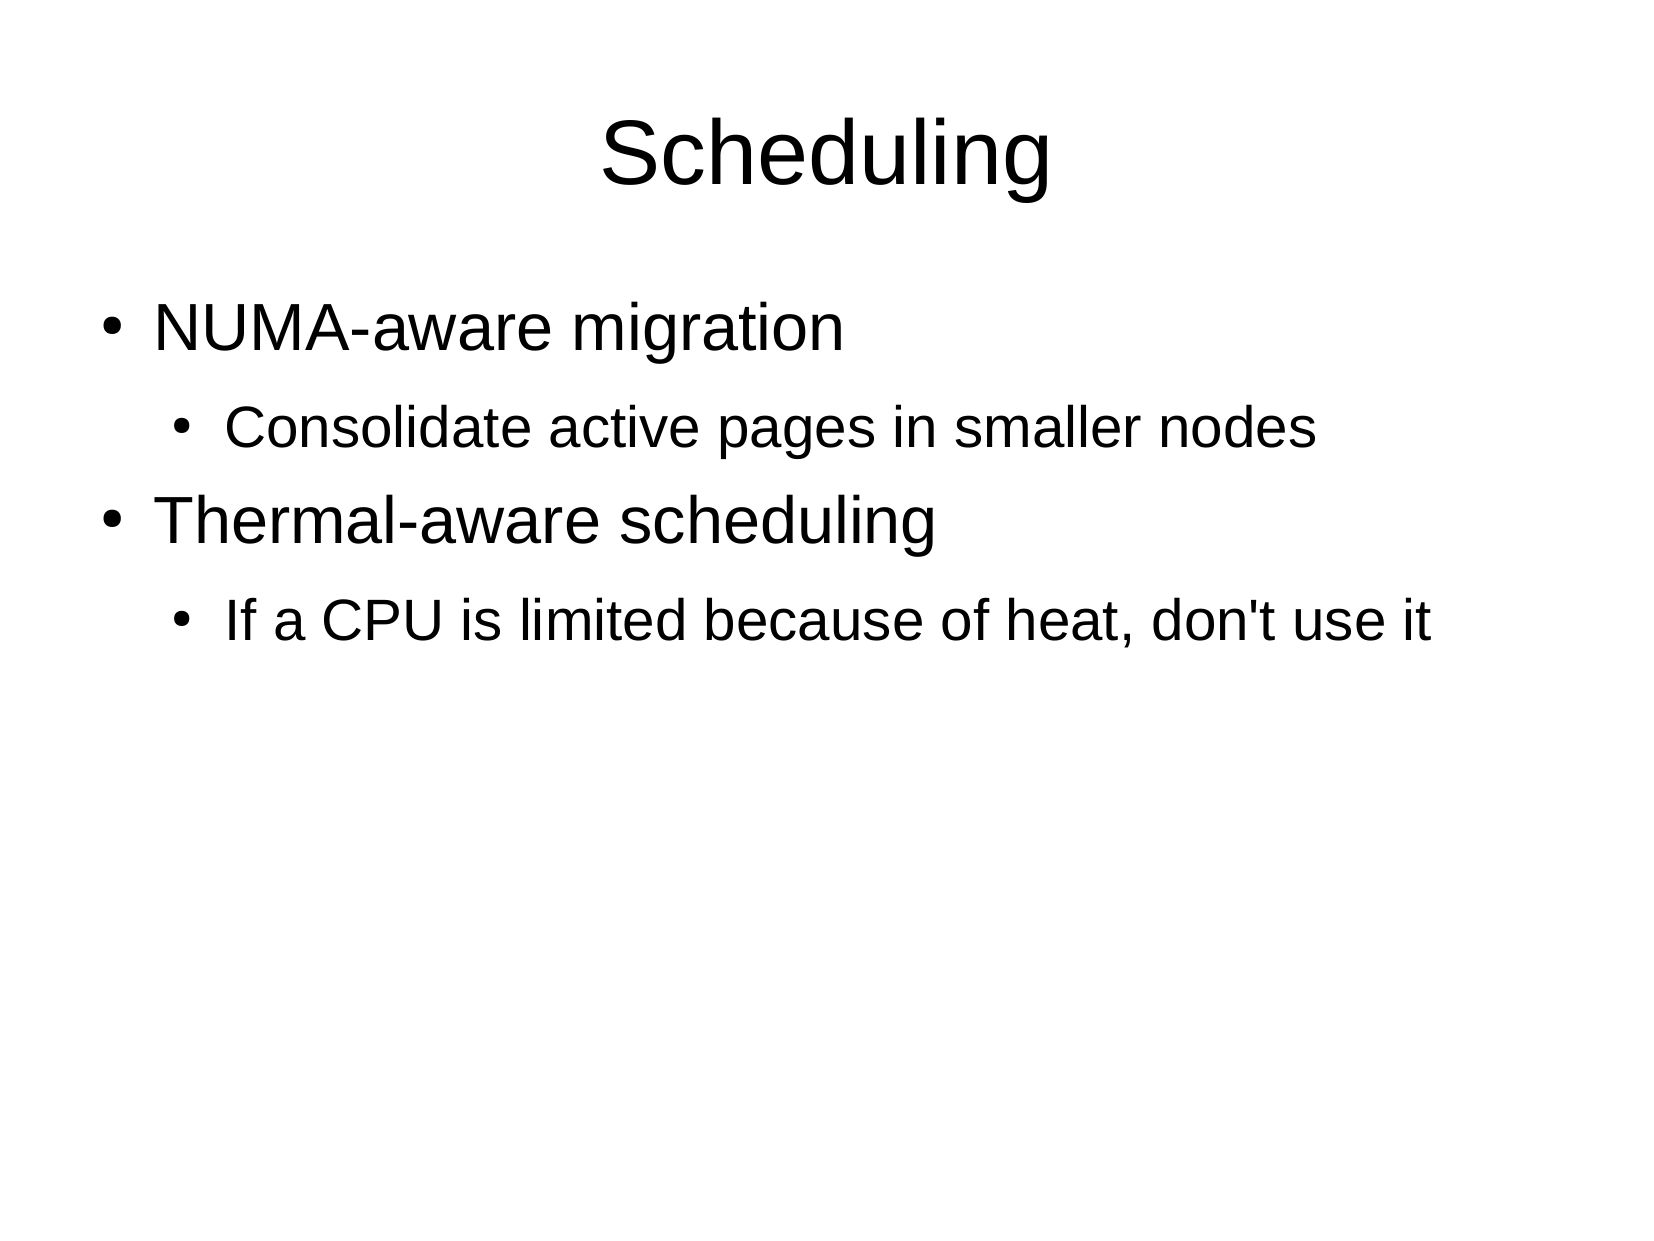

# Scheduling
NUMA-aware migration
Consolidate active pages in smaller nodes
Thermal-aware scheduling
If a CPU is limited because of heat, don't use it